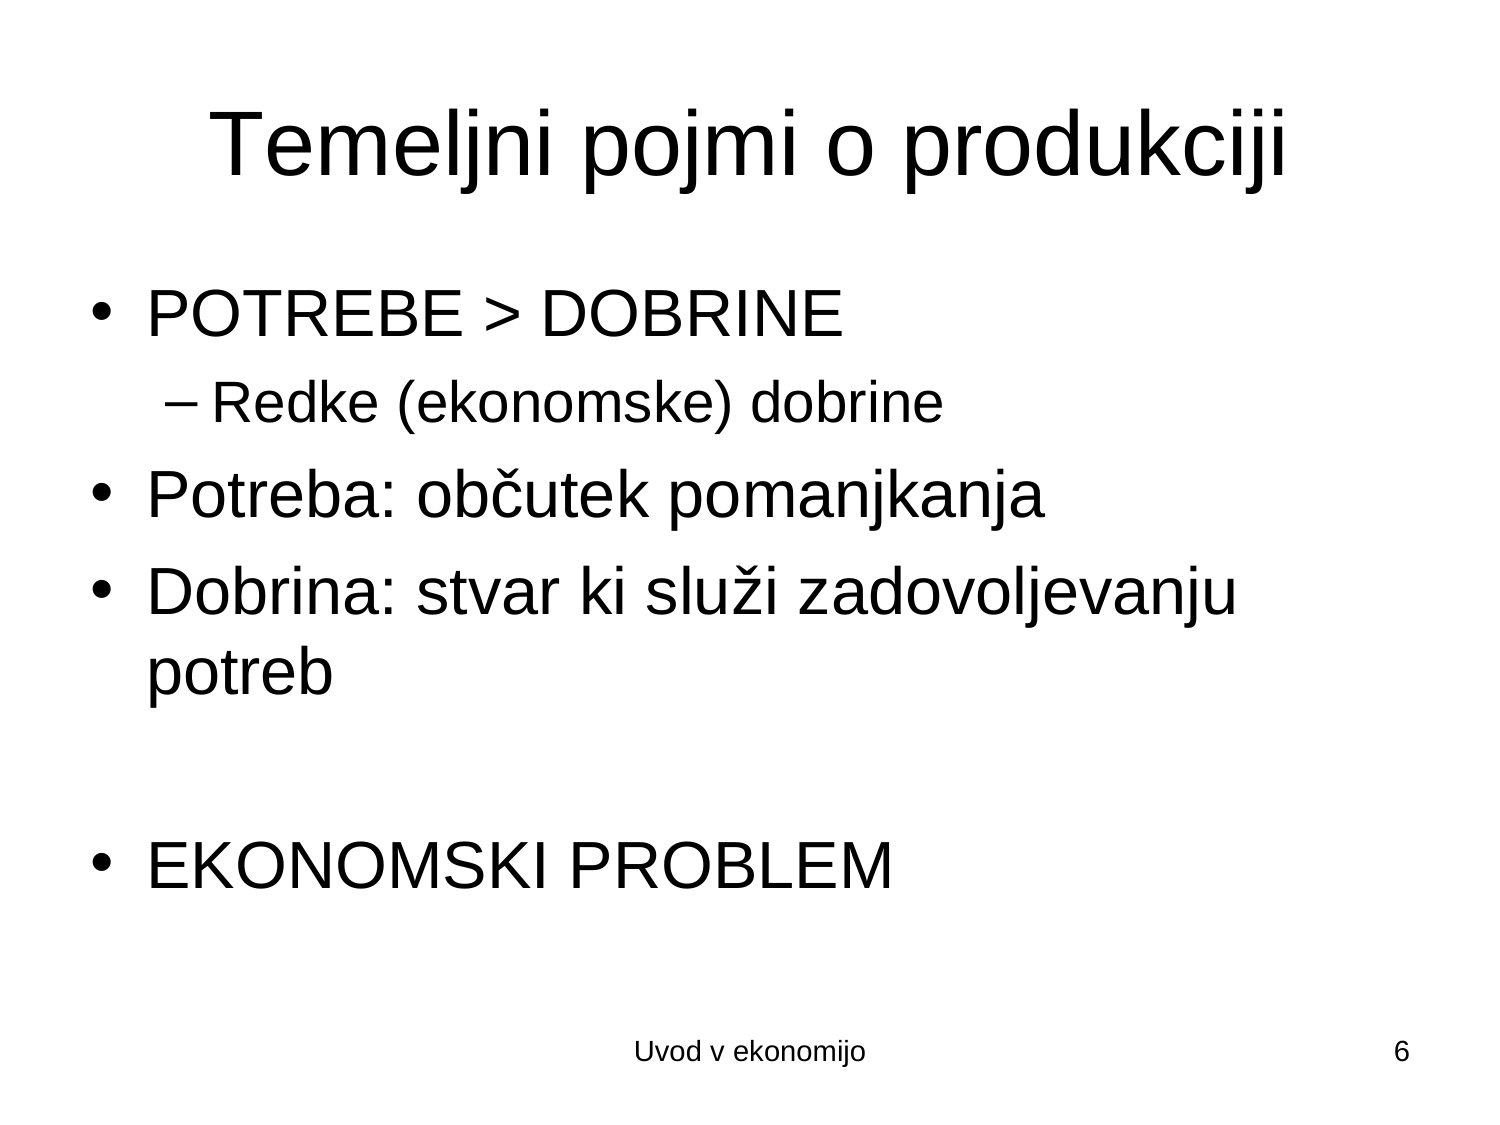

# Temeljni pojmi o produkciji
POTREBE > DOBRINE
Redke (ekonomske) dobrine
Potreba: občutek pomanjkanja
Dobrina: stvar ki služi zadovoljevanju potreb
EKONOMSKI PROBLEM
Uvod v ekonomijo